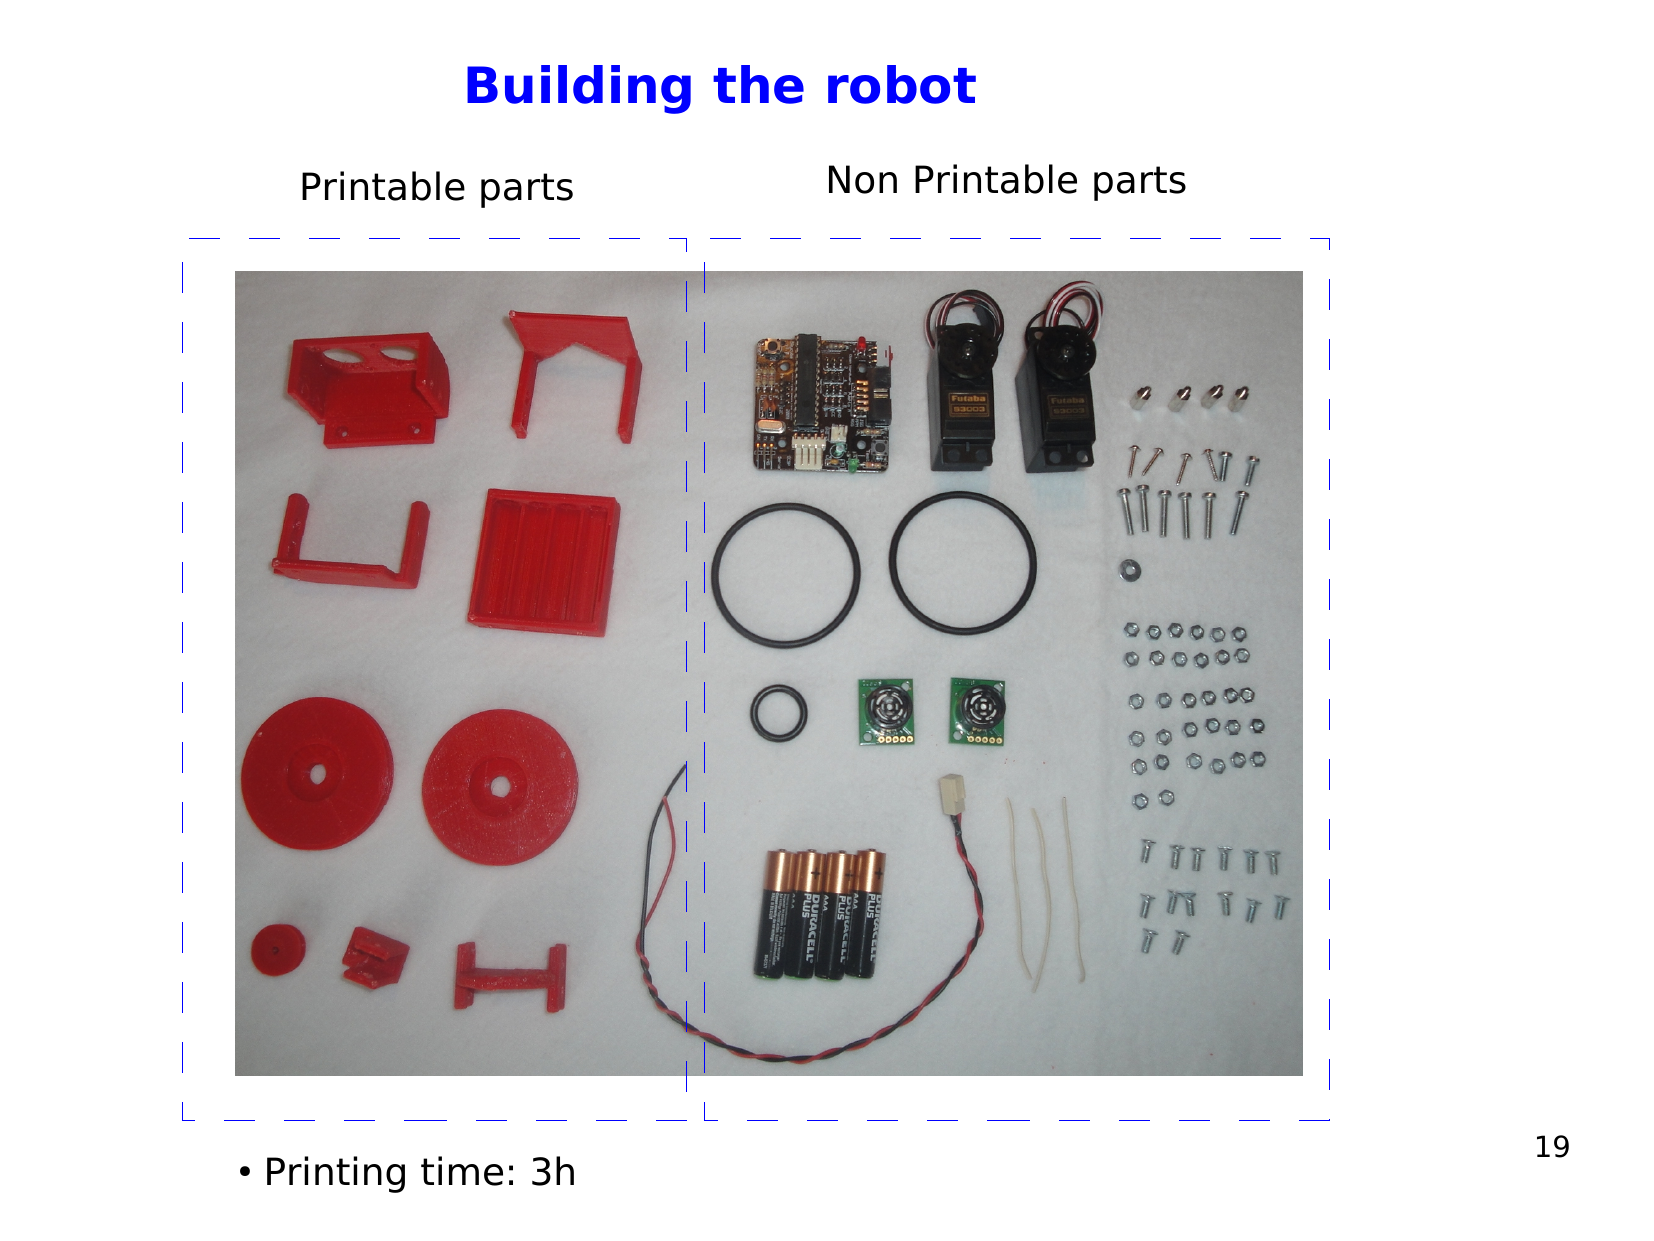

Building the robot
 Non Printable parts
 Printable parts
19
 Printing time: 3h